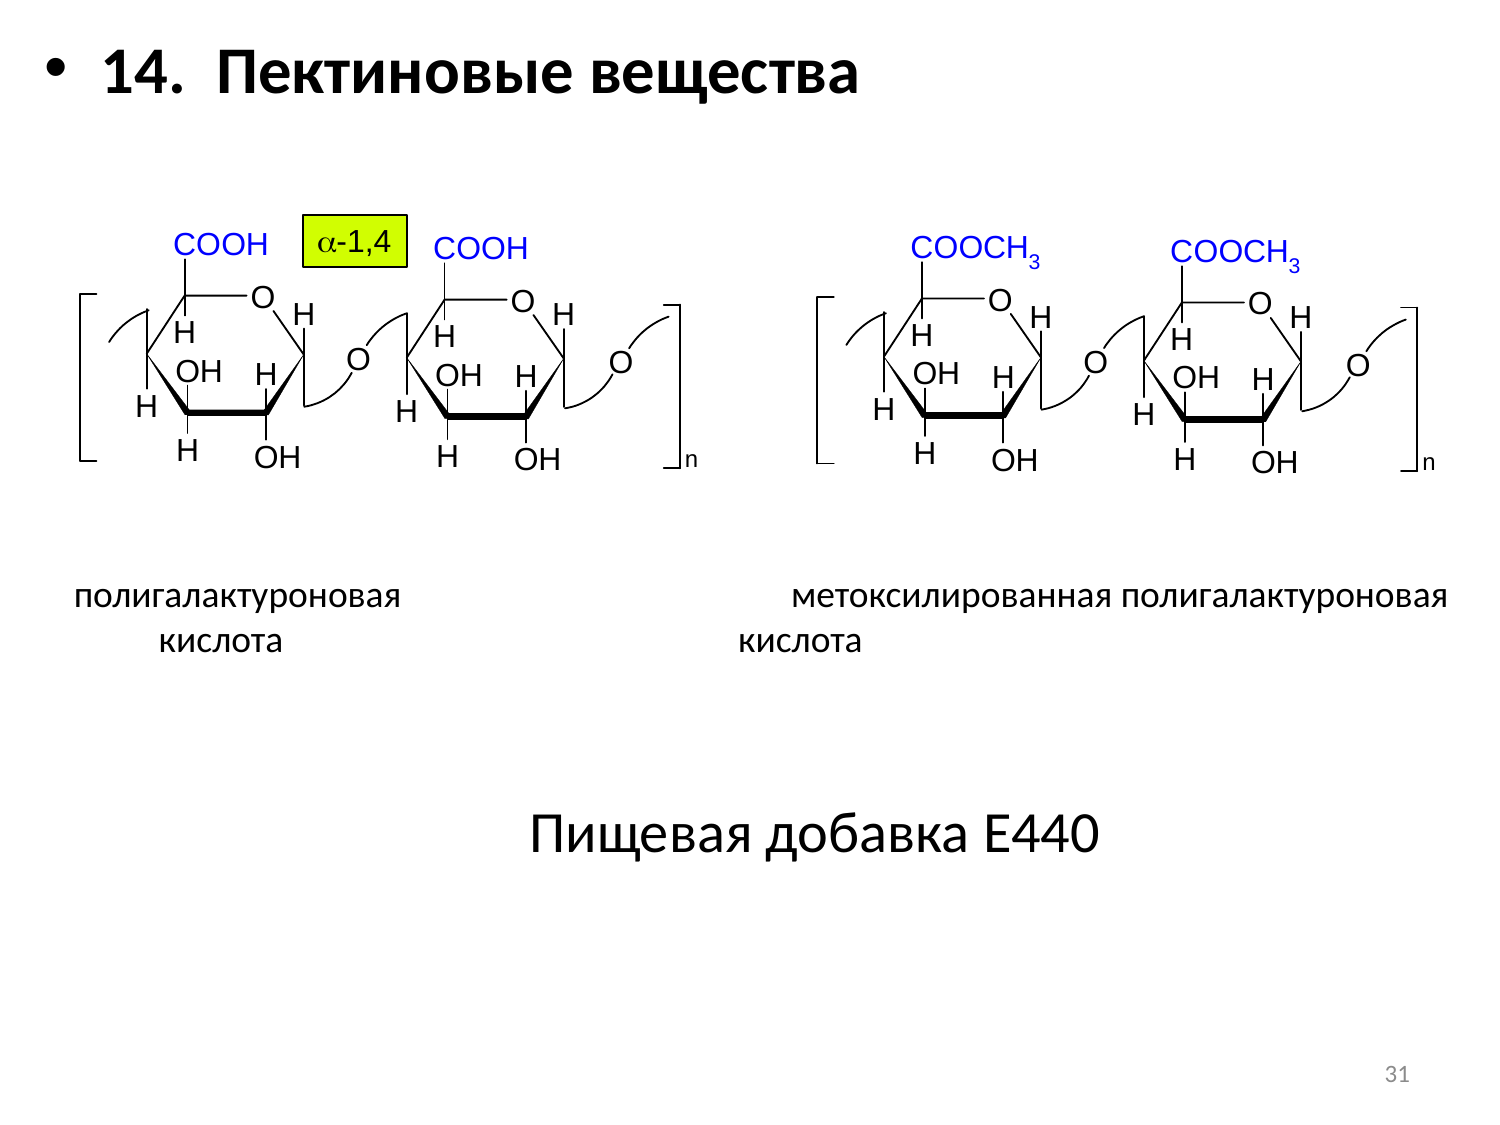

# 14. Пектиновые вещества
полигалактуроновая метоксилированная полигалактуроновая
 кислота			 		кислота
Пищевая добавка E440